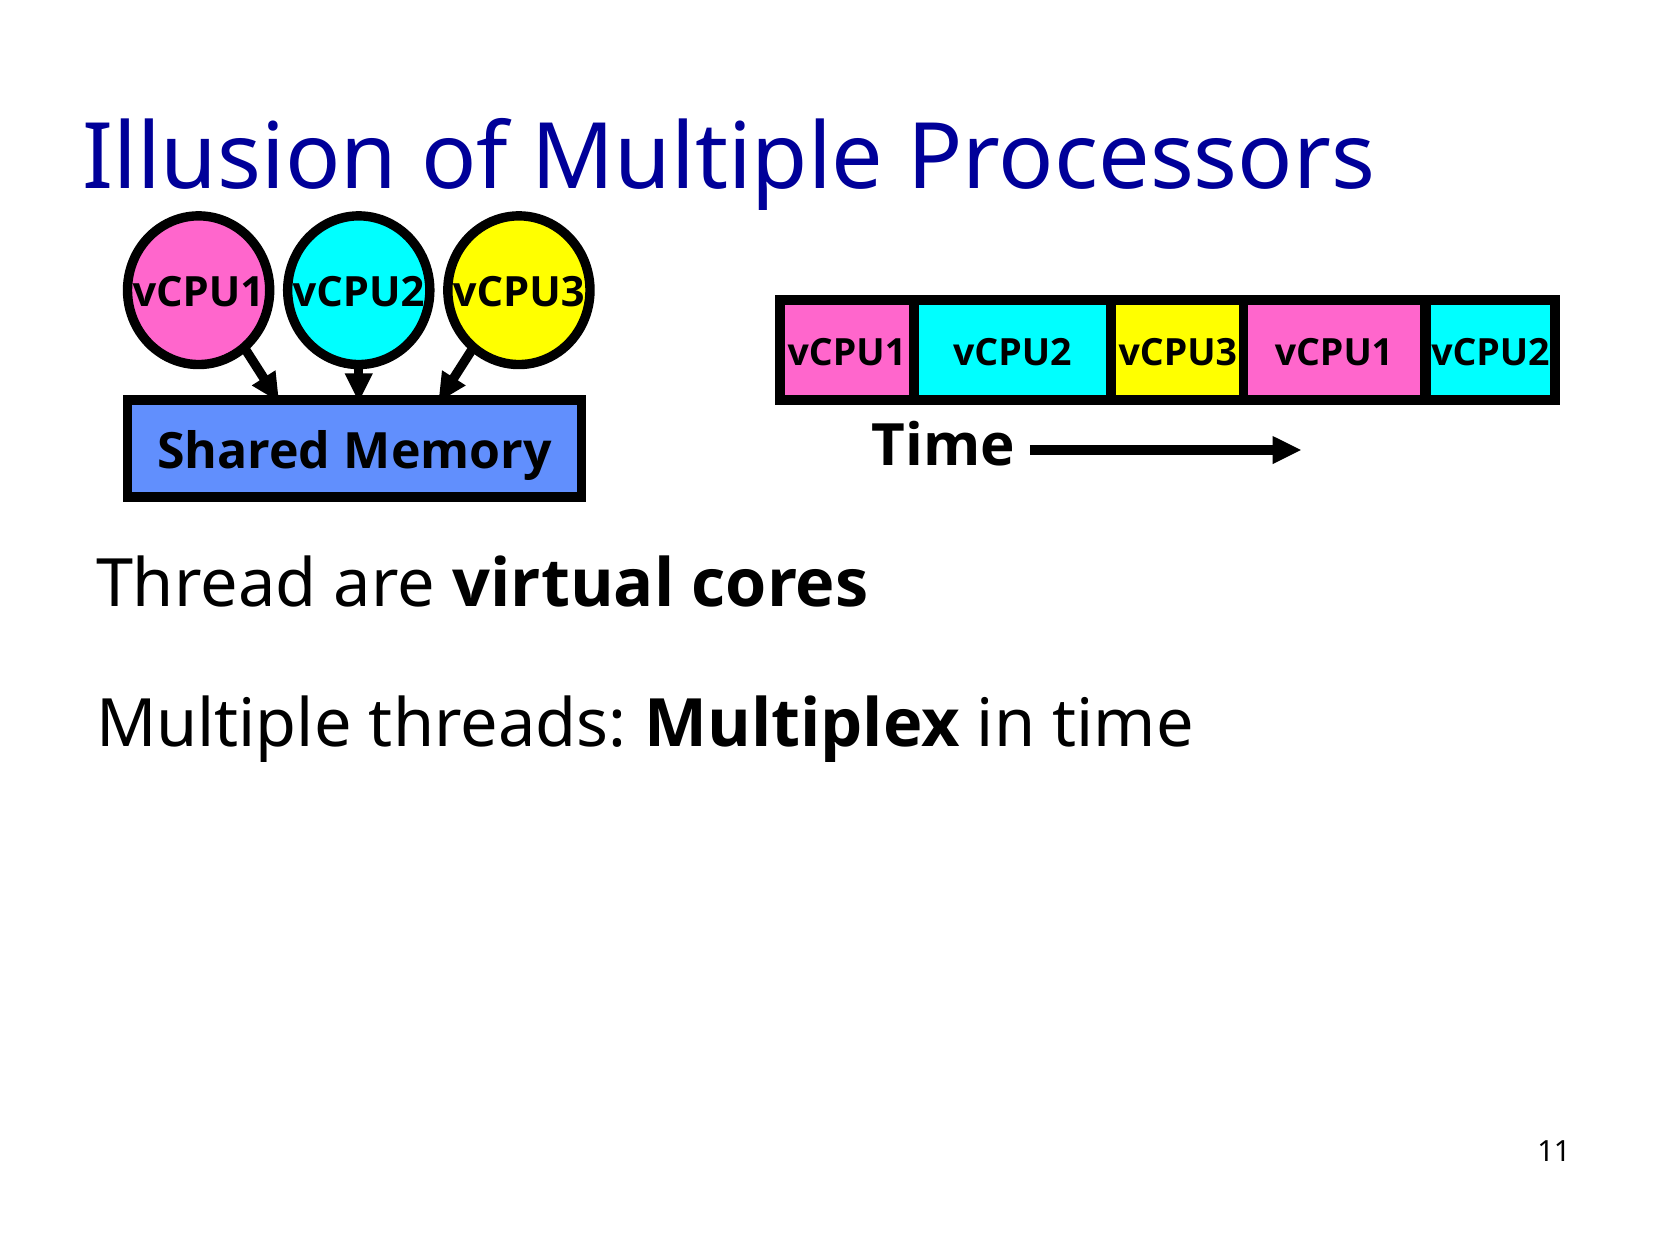

# Illusion of Multiple Processors
vCPU1
vCPU2
vCPU3
Shared Memory
vCPU1
vCPU2
vCPU3
vCPU1
vCPU2
Time
Thread are virtual cores
Multiple threads: Multiplex in time
11